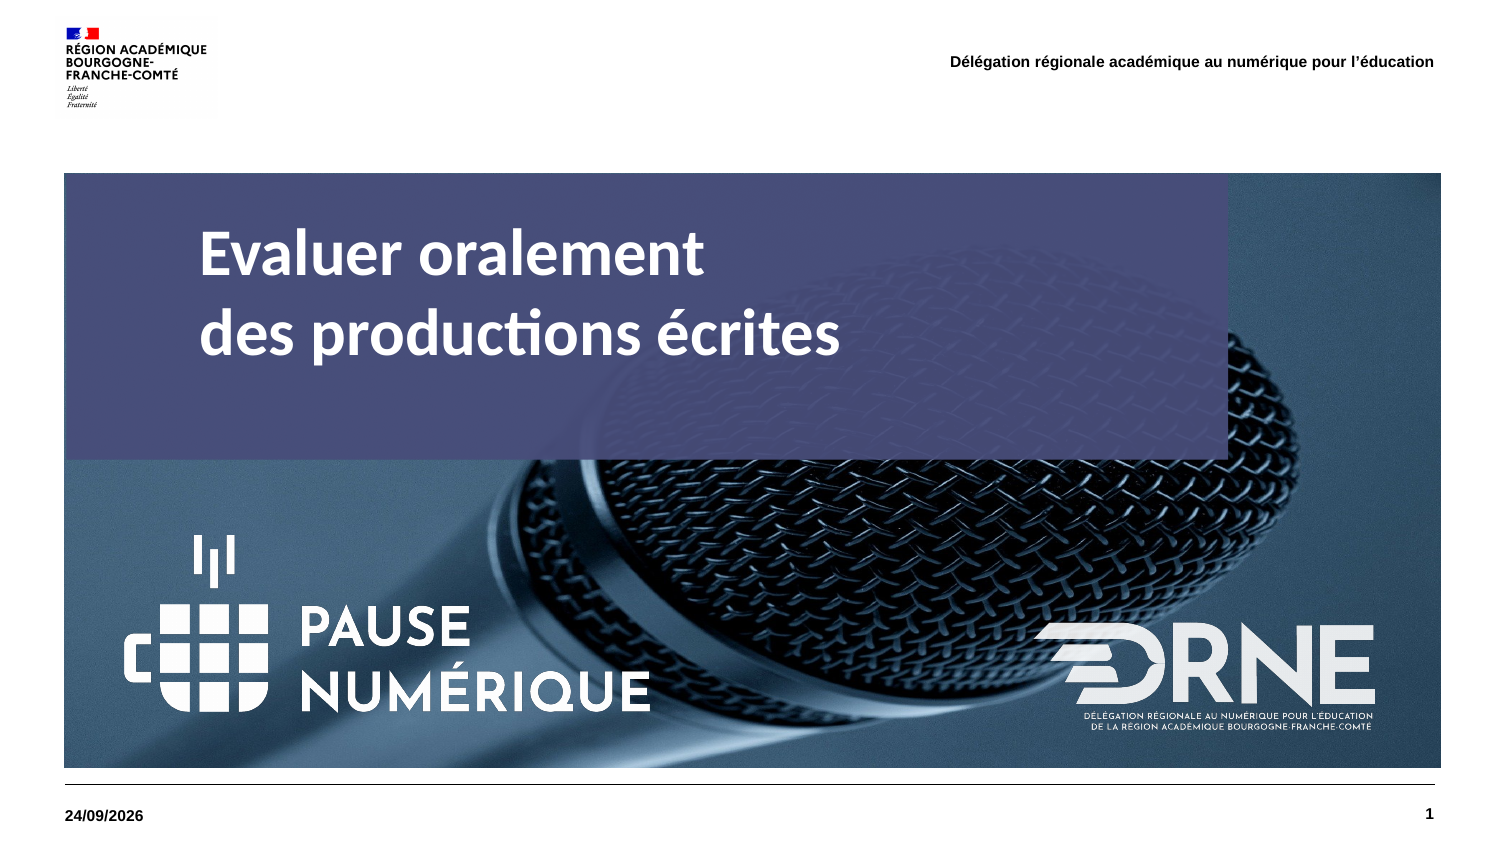

Délégation régionale académique au numérique pour l’éducation
Evaluer oralement
des productions écrites